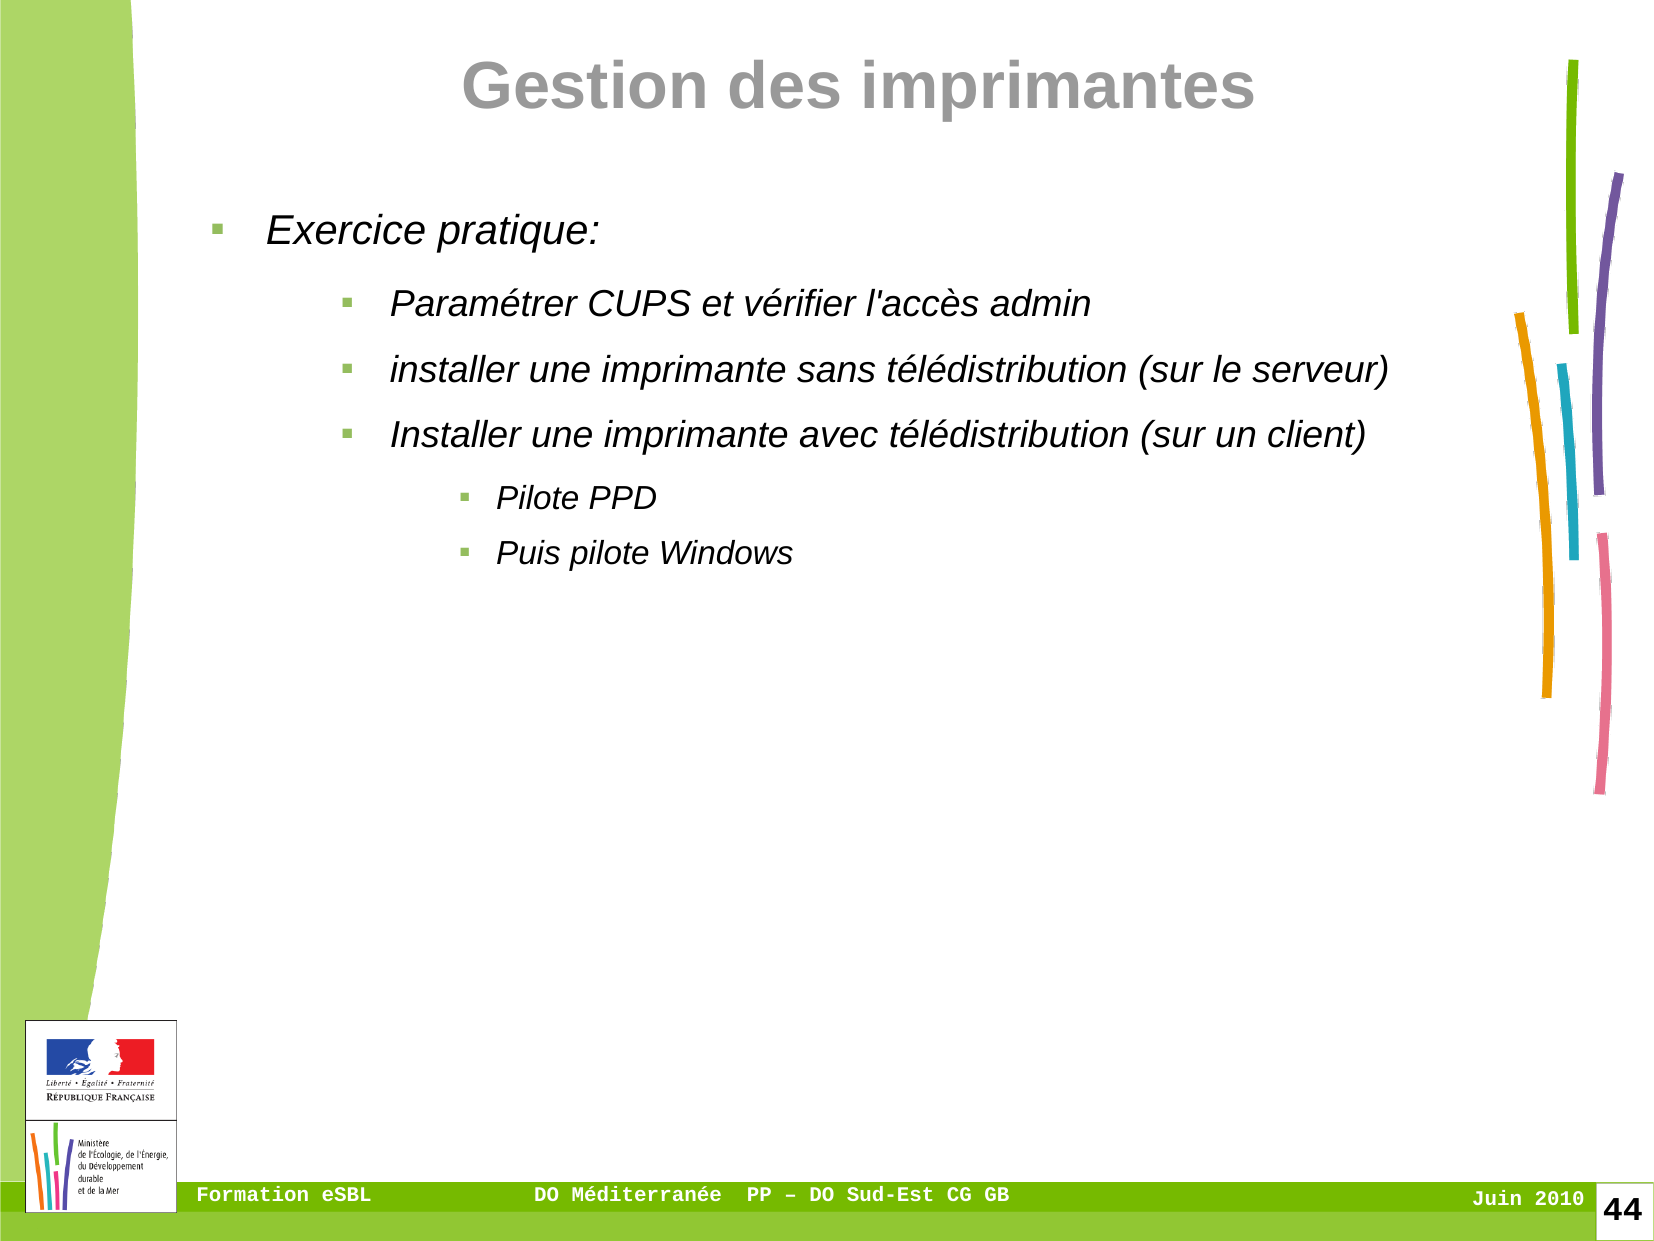

# Gestion des imprimantes
Exercice pratique:
Paramétrer CUPS et vérifier l'accès admin
installer une imprimante sans télédistribution (sur le serveur)
Installer une imprimante avec télédistribution (sur un client)
Pilote PPD
Puis pilote Windows
44